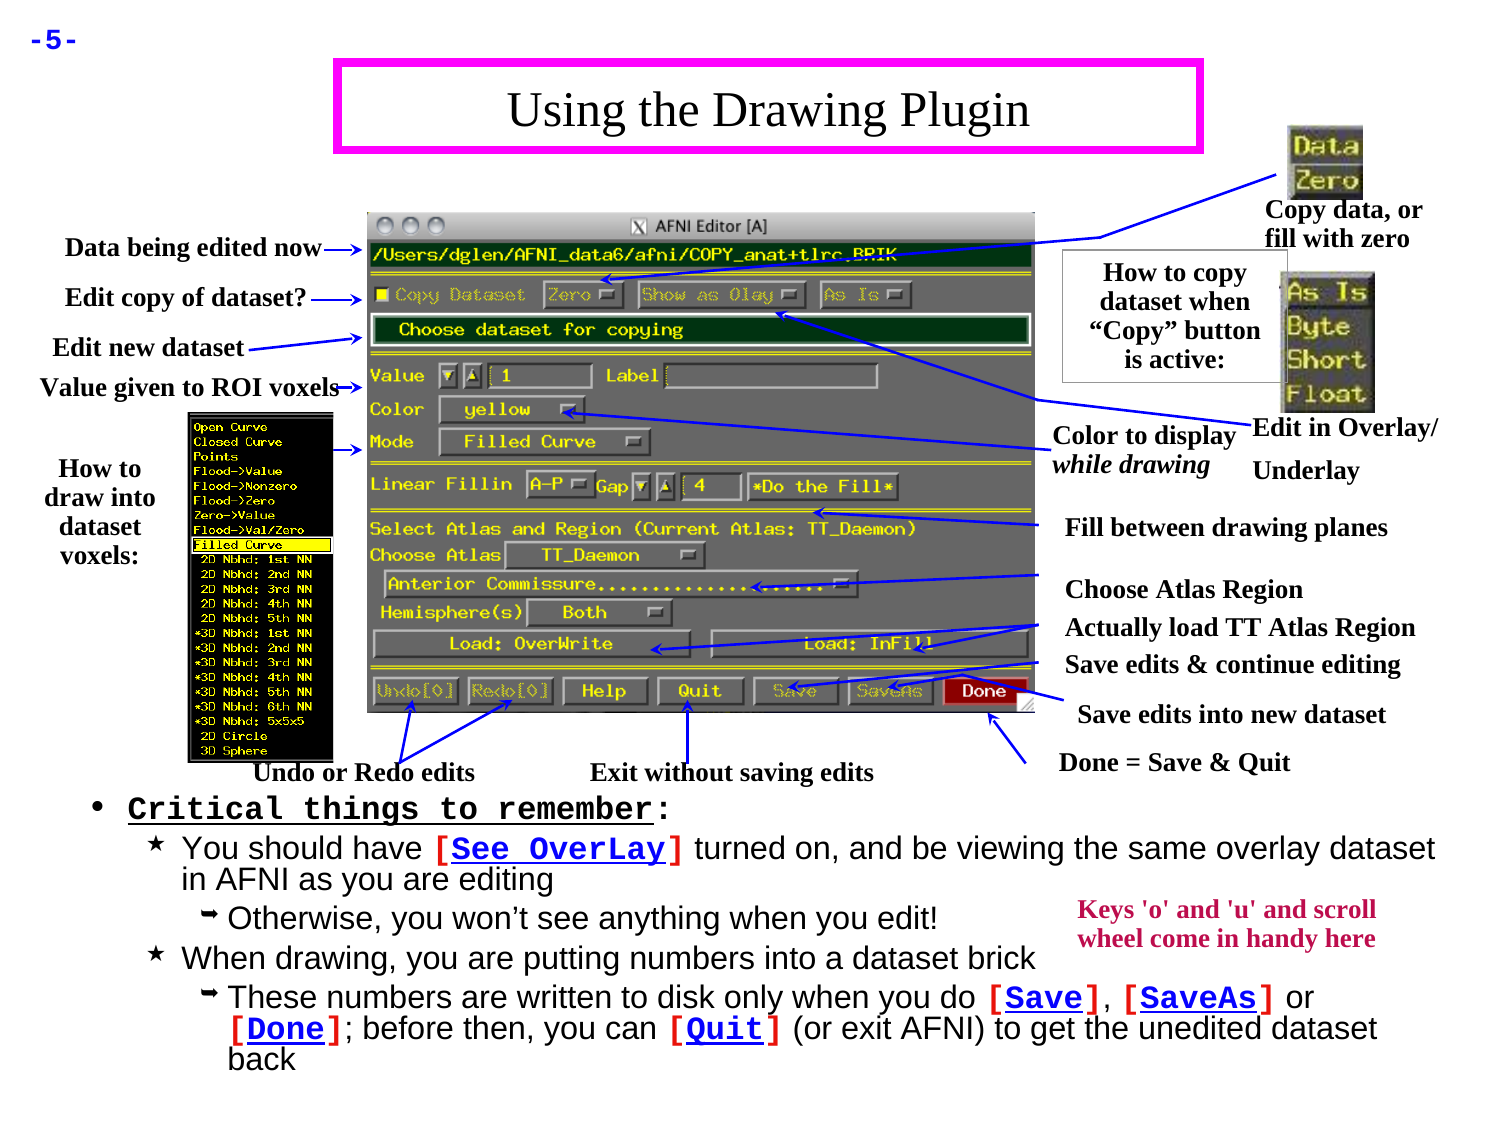

# Using the Drawing Plugin
Copy data, or fill with zero
Data being edited now
How to copy dataset when “Copy” button is active:
Edit copy of dataset?
Edit new dataset
Value given to ROI voxels
Edit in Overlay/
Underlay
Color to display while drawing
How to draw into dataset voxels:
Fill between drawing planes
Choose Atlas Region
Actually load TT Atlas Region
Save edits & continue editing
Save edits into new dataset
 Done = Save & Quit
Undo or Redo edits
Exit without saving edits
Critical things to remember:
You should have [See OverLay] turned on, and be viewing the same overlay dataset in AFNI as you are editing
Otherwise, you won’t see anything when you edit!
When drawing, you are putting numbers into a dataset brick
These numbers are written to disk only when you do [Save], [SaveAs] or [Done]; before then, you can [Quit] (or exit AFNI) to get the unedited dataset back
Keys 'o' and 'u' and scroll wheel come in handy here